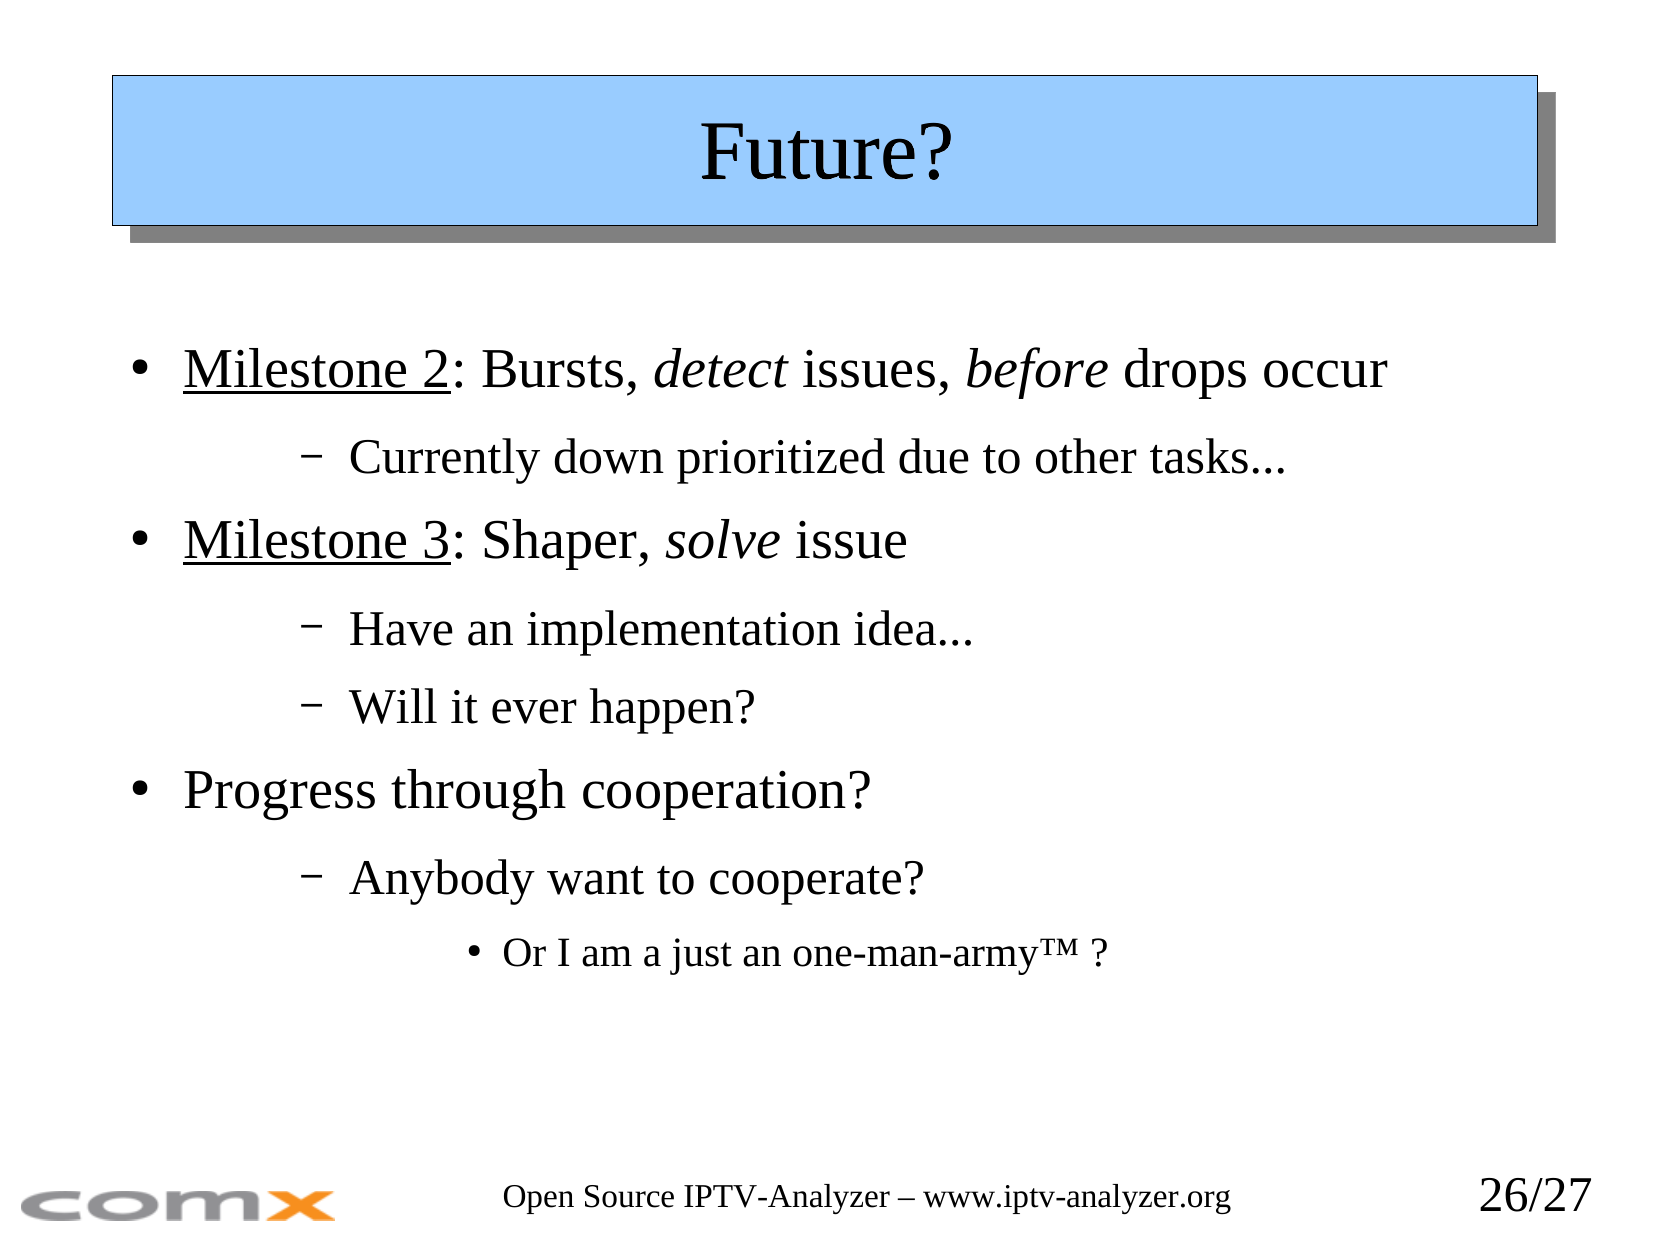

# Future?
Milestone 2: Bursts, detect issues, before drops occur
Currently down prioritized due to other tasks...
Milestone 3: Shaper, solve issue
Have an implementation idea...
Will it ever happen?
Progress through cooperation?
Anybody want to cooperate?
Or I am a just an one-man-army™ ?